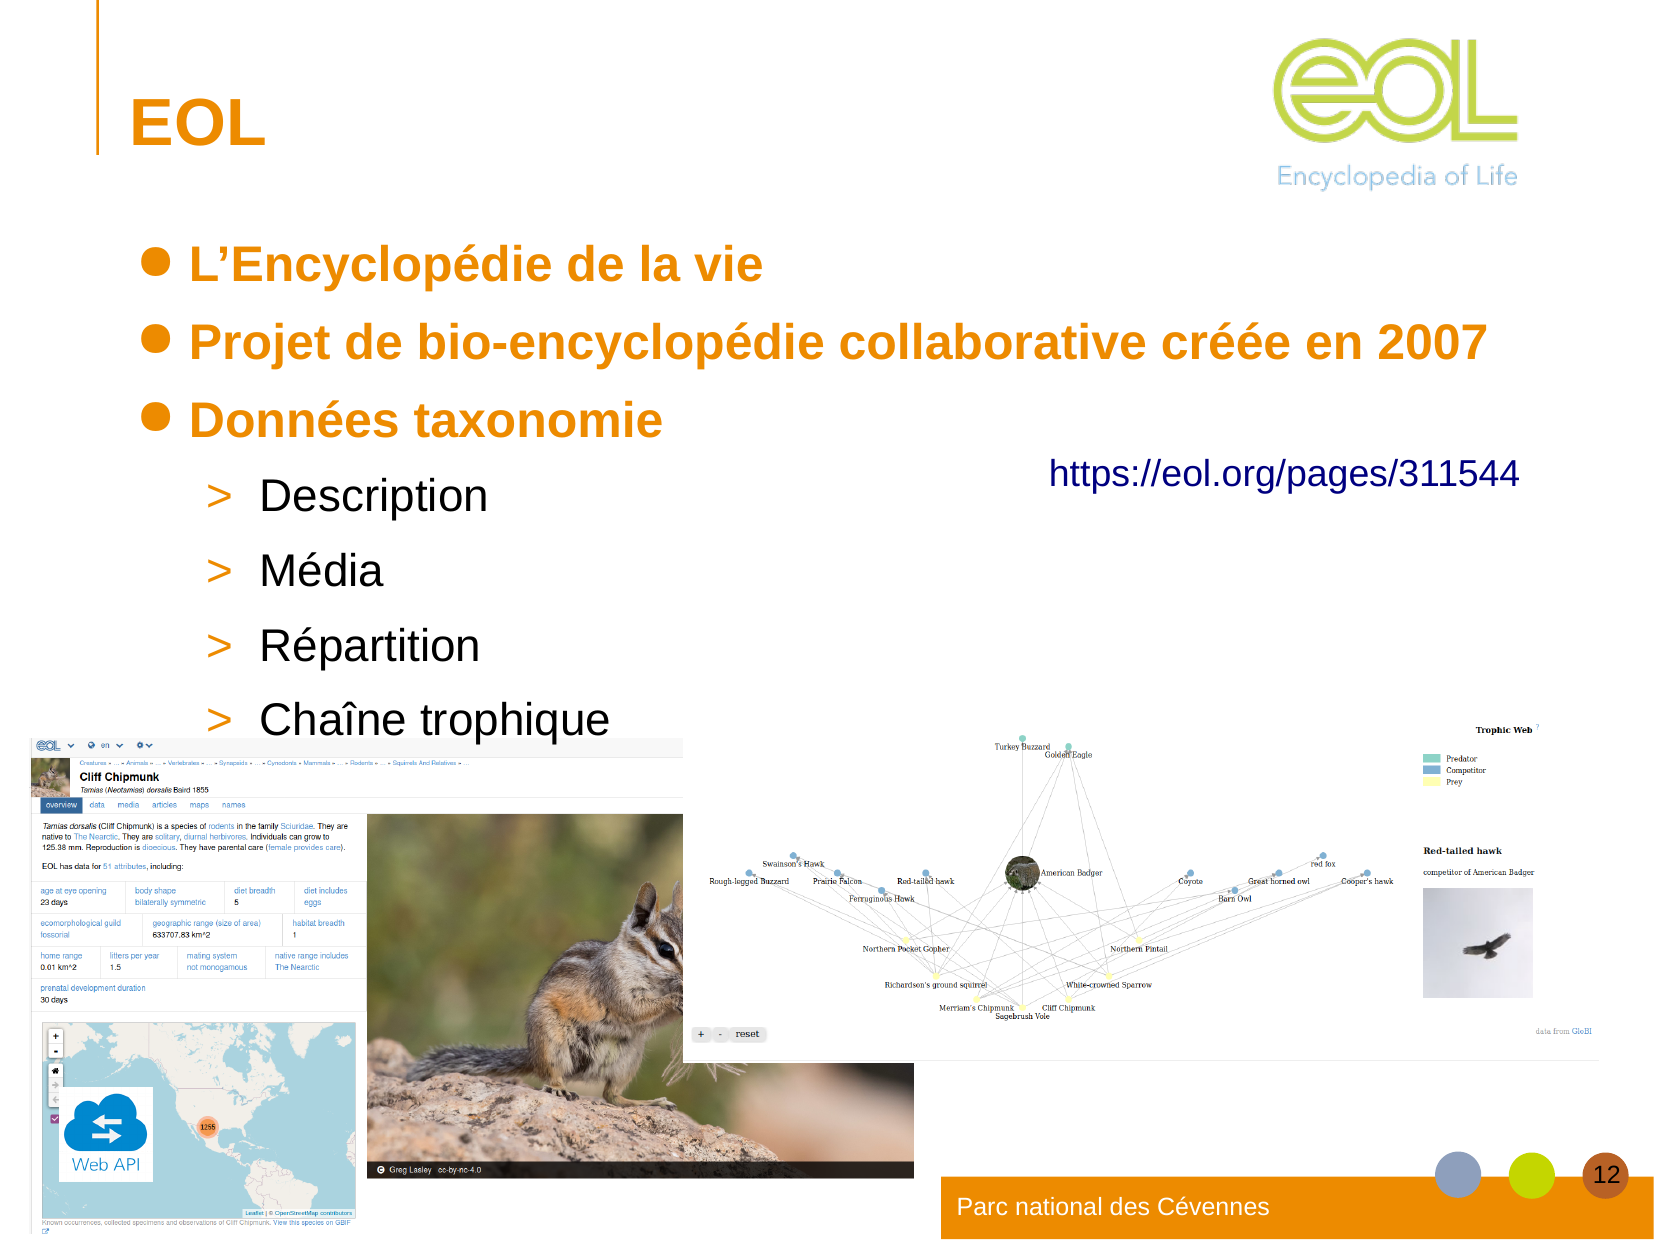

# EOL
L’Encyclopédie de la vie
Projet de bio-encyclopédie collaborative créée en 2007
Données taxonomie
Description
Média
Répartition
Chaîne trophique
https://eol.org/pages/311544